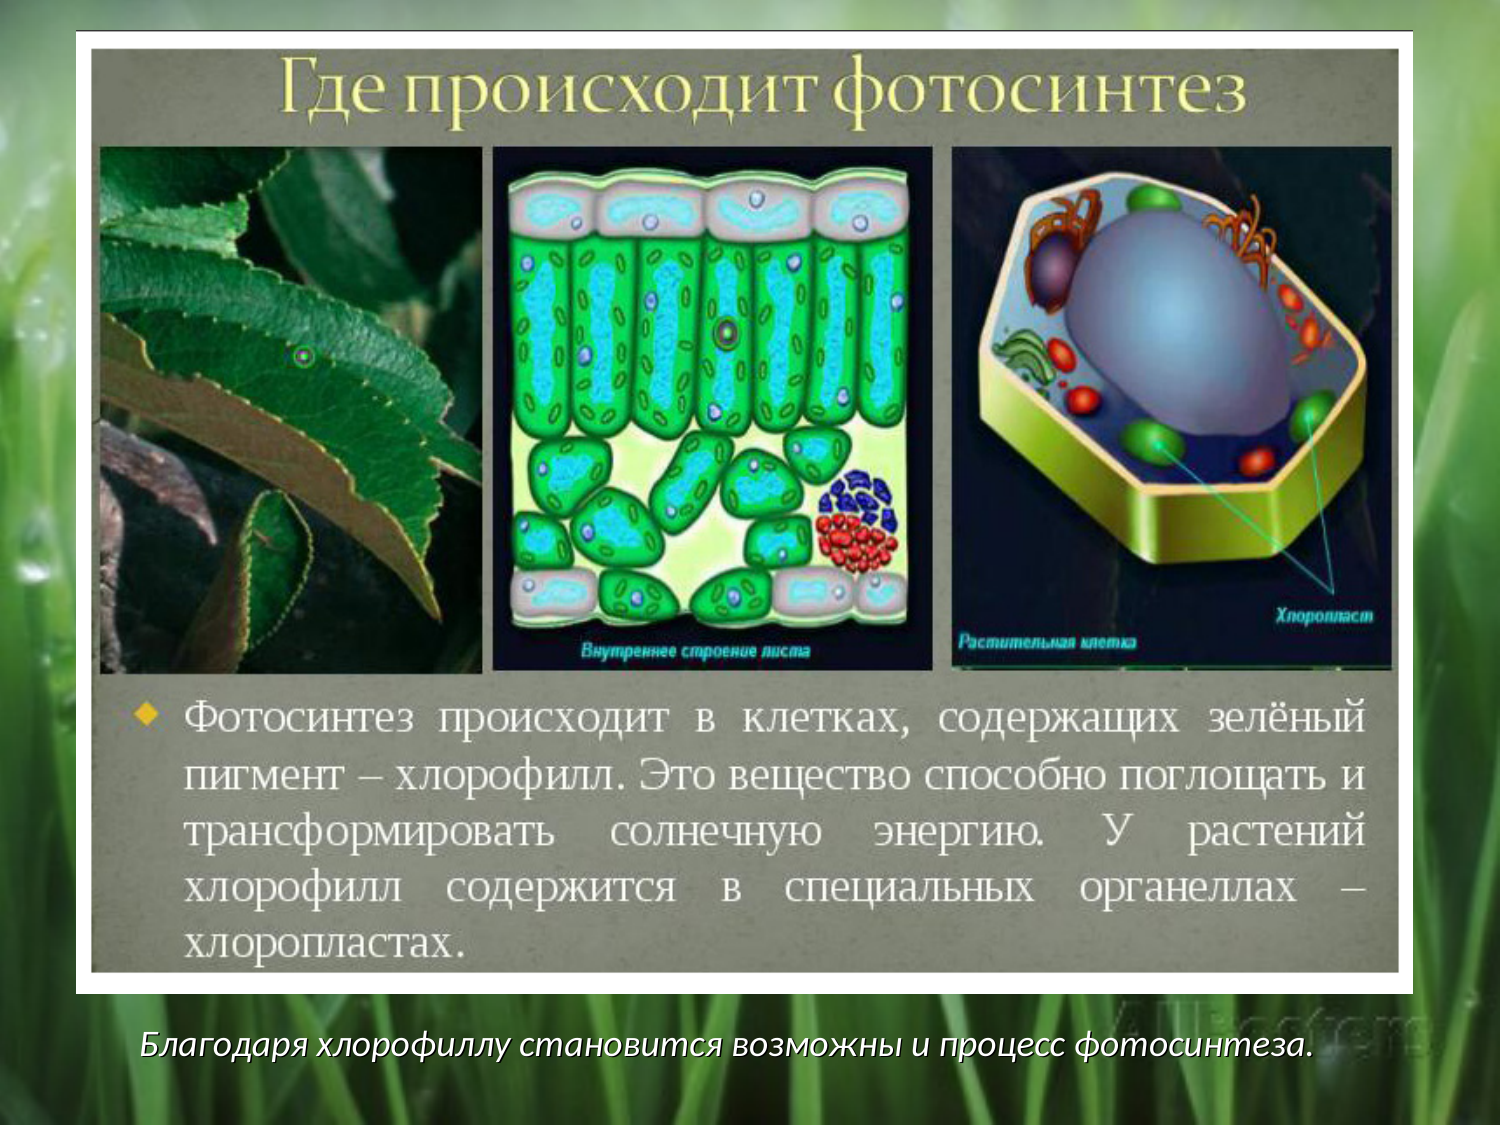

Благодаря хлорофиллу становится возможны и процесс фотосинтеза.